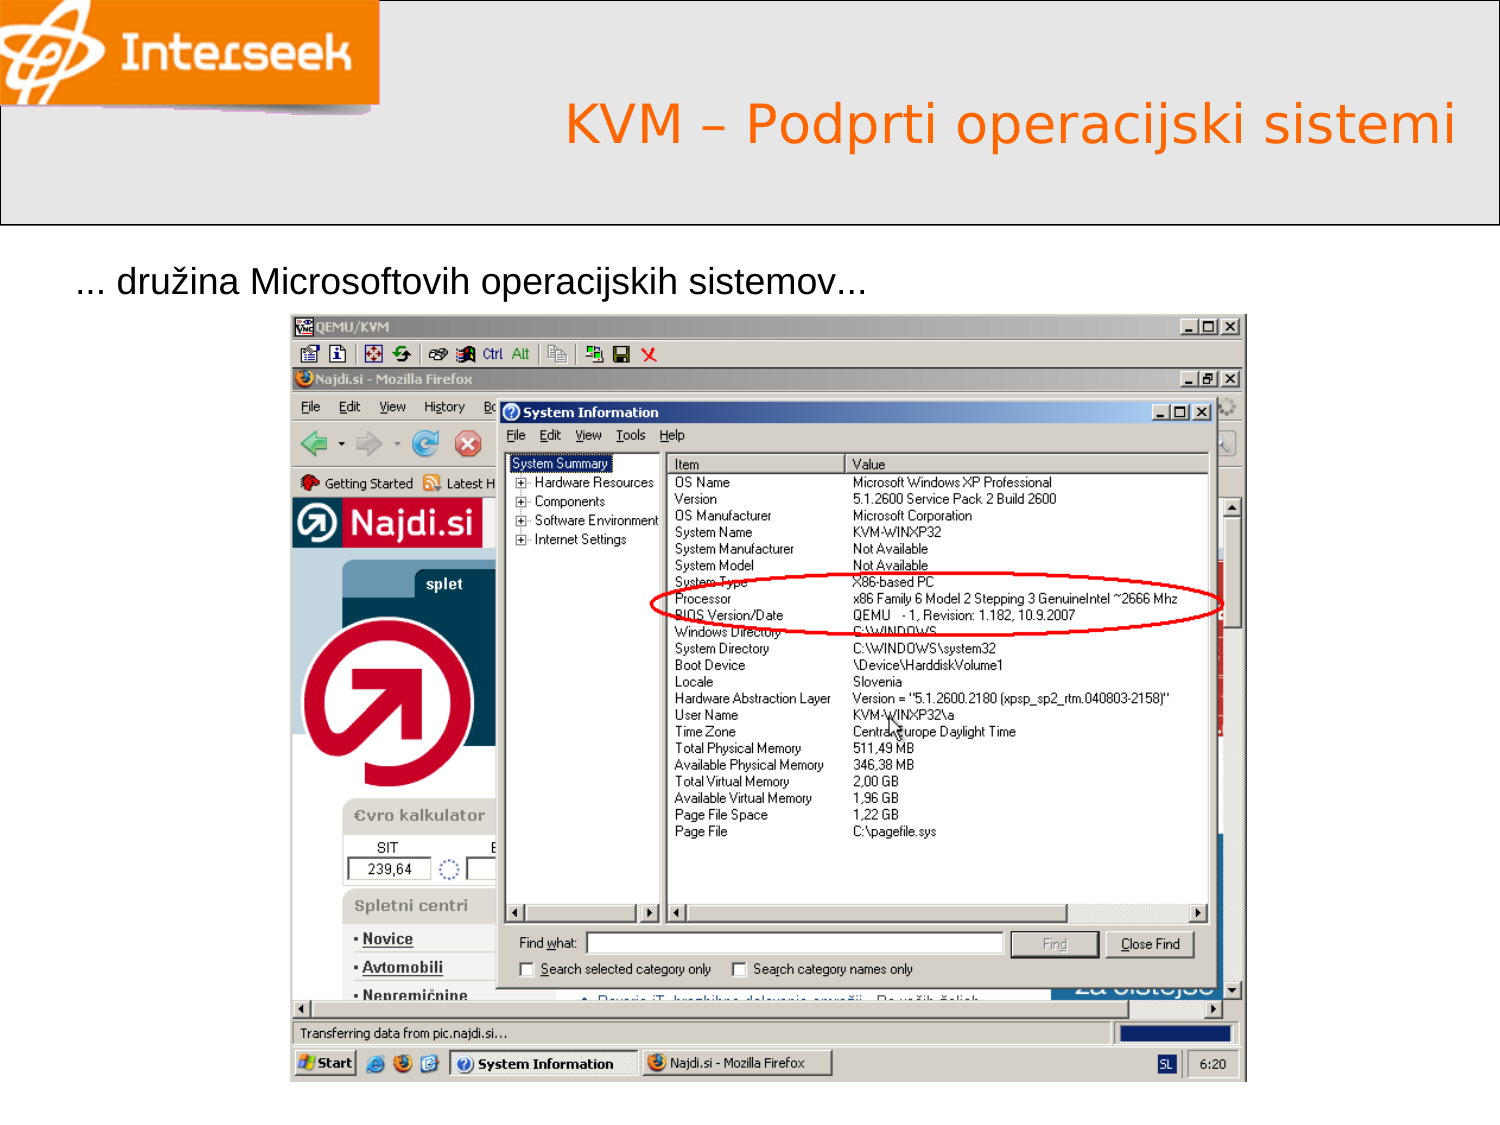

# KVM – Podprti operacijski sistemi
... družina Microsoftovih operacijskih sistemov...